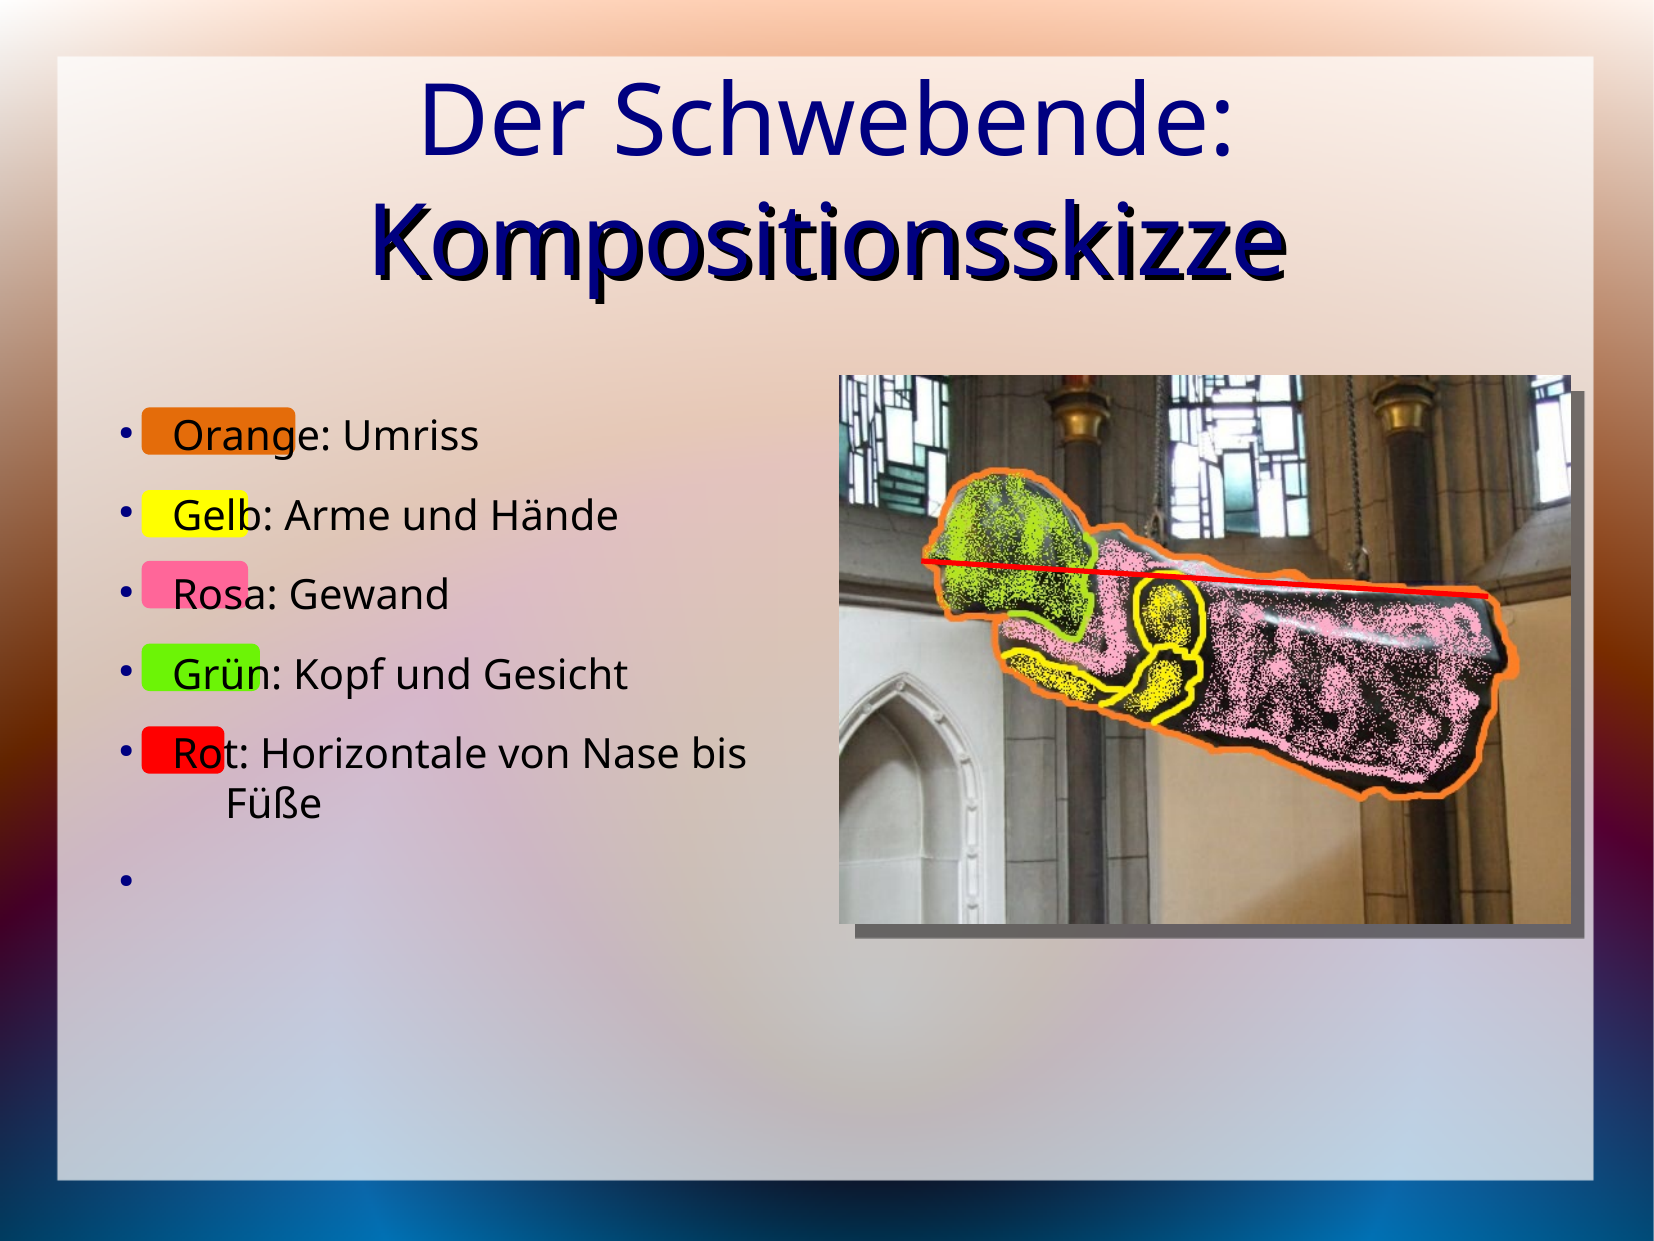

# Der Schwebende: Kompositionsskizze
Orange: Umriss
Gelb: Arme und Hände
Rosa: Gewand
Grün: Kopf und Gesicht
Rot: Horizontale von Nase bis Füße